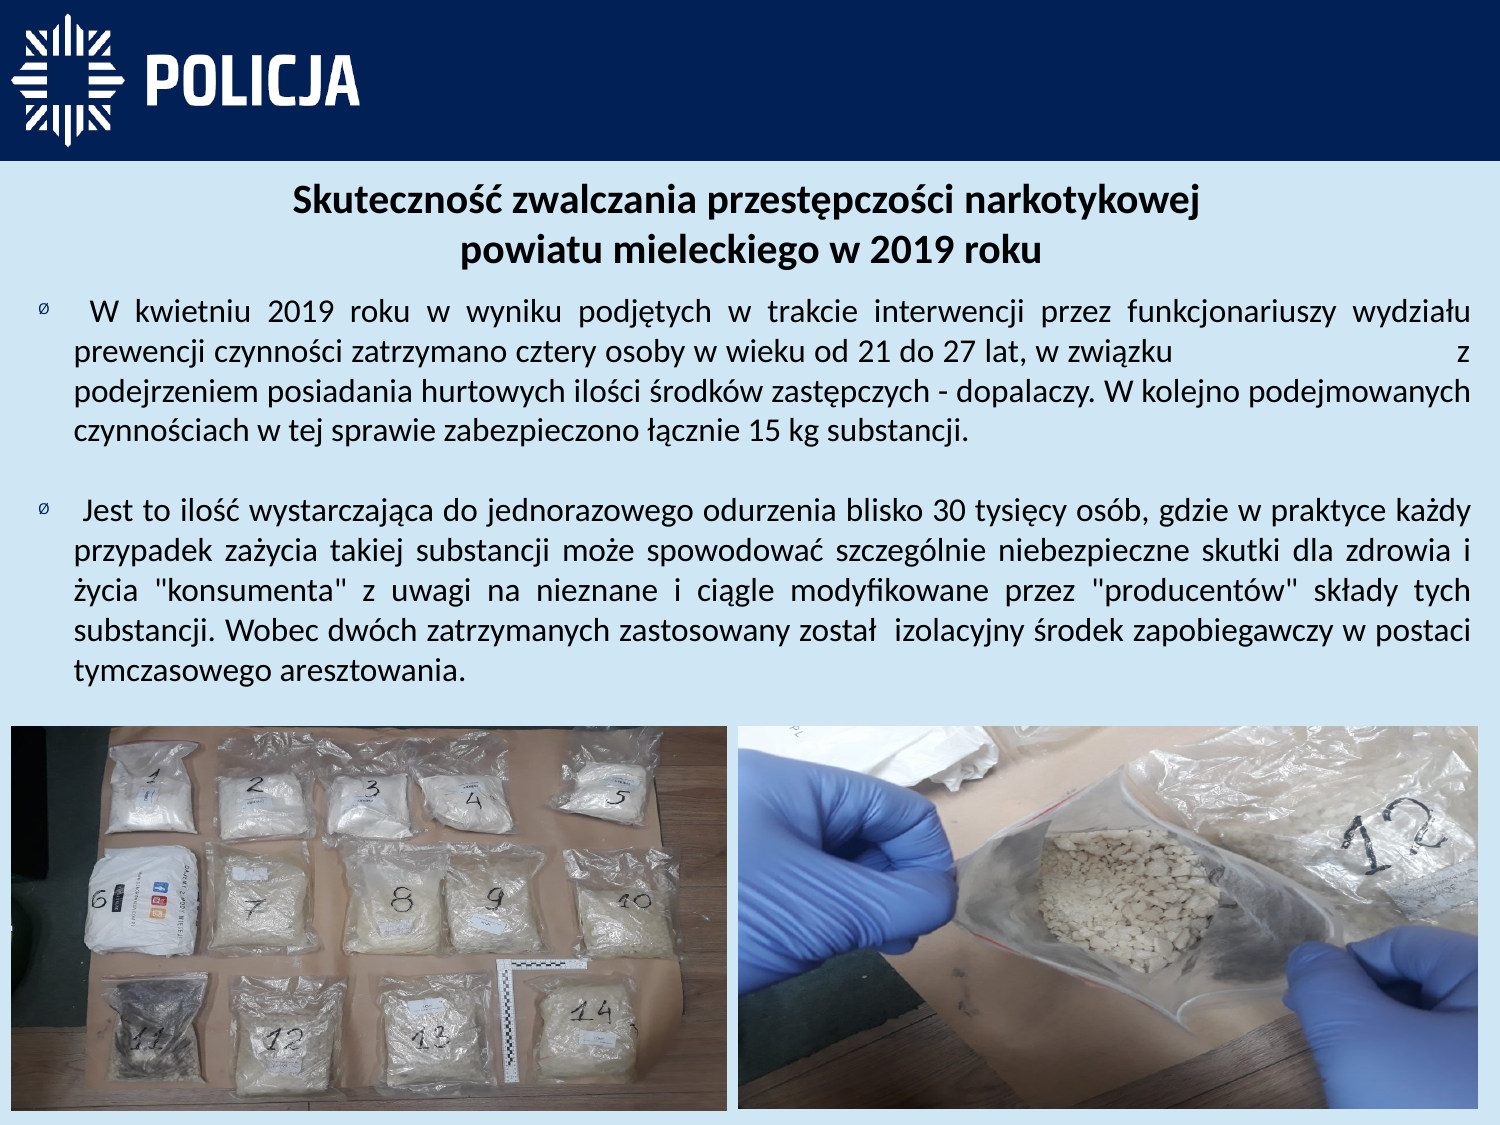

Skuteczność zwalczania przestępczości narkotykowej
powiatu mieleckiego w 2019 roku
 W kwietniu 2019 roku w wyniku podjętych w trakcie interwencji przez funkcjonariuszy wydziału prewencji czynności zatrzymano cztery osoby w wieku od 21 do 27 lat, w związku z podejrzeniem posiadania hurtowych ilości środków zastępczych - dopalaczy. W kolejno podejmowanych czynnościach w tej sprawie zabezpieczono łącznie 15 kg substancji.
 Jest to ilość wystarczająca do jednorazowego odurzenia blisko 30 tysięcy osób, gdzie w praktyce każdy przypadek zażycia takiej substancji może spowodować szczególnie niebezpieczne skutki dla zdrowia i życia "konsumenta" z uwagi na nieznane i ciągle modyfikowane przez "producentów" składy tych substancji. Wobec dwóch zatrzymanych zastosowany został izolacyjny środek zapobiegawczy w postaci tymczasowego aresztowania.